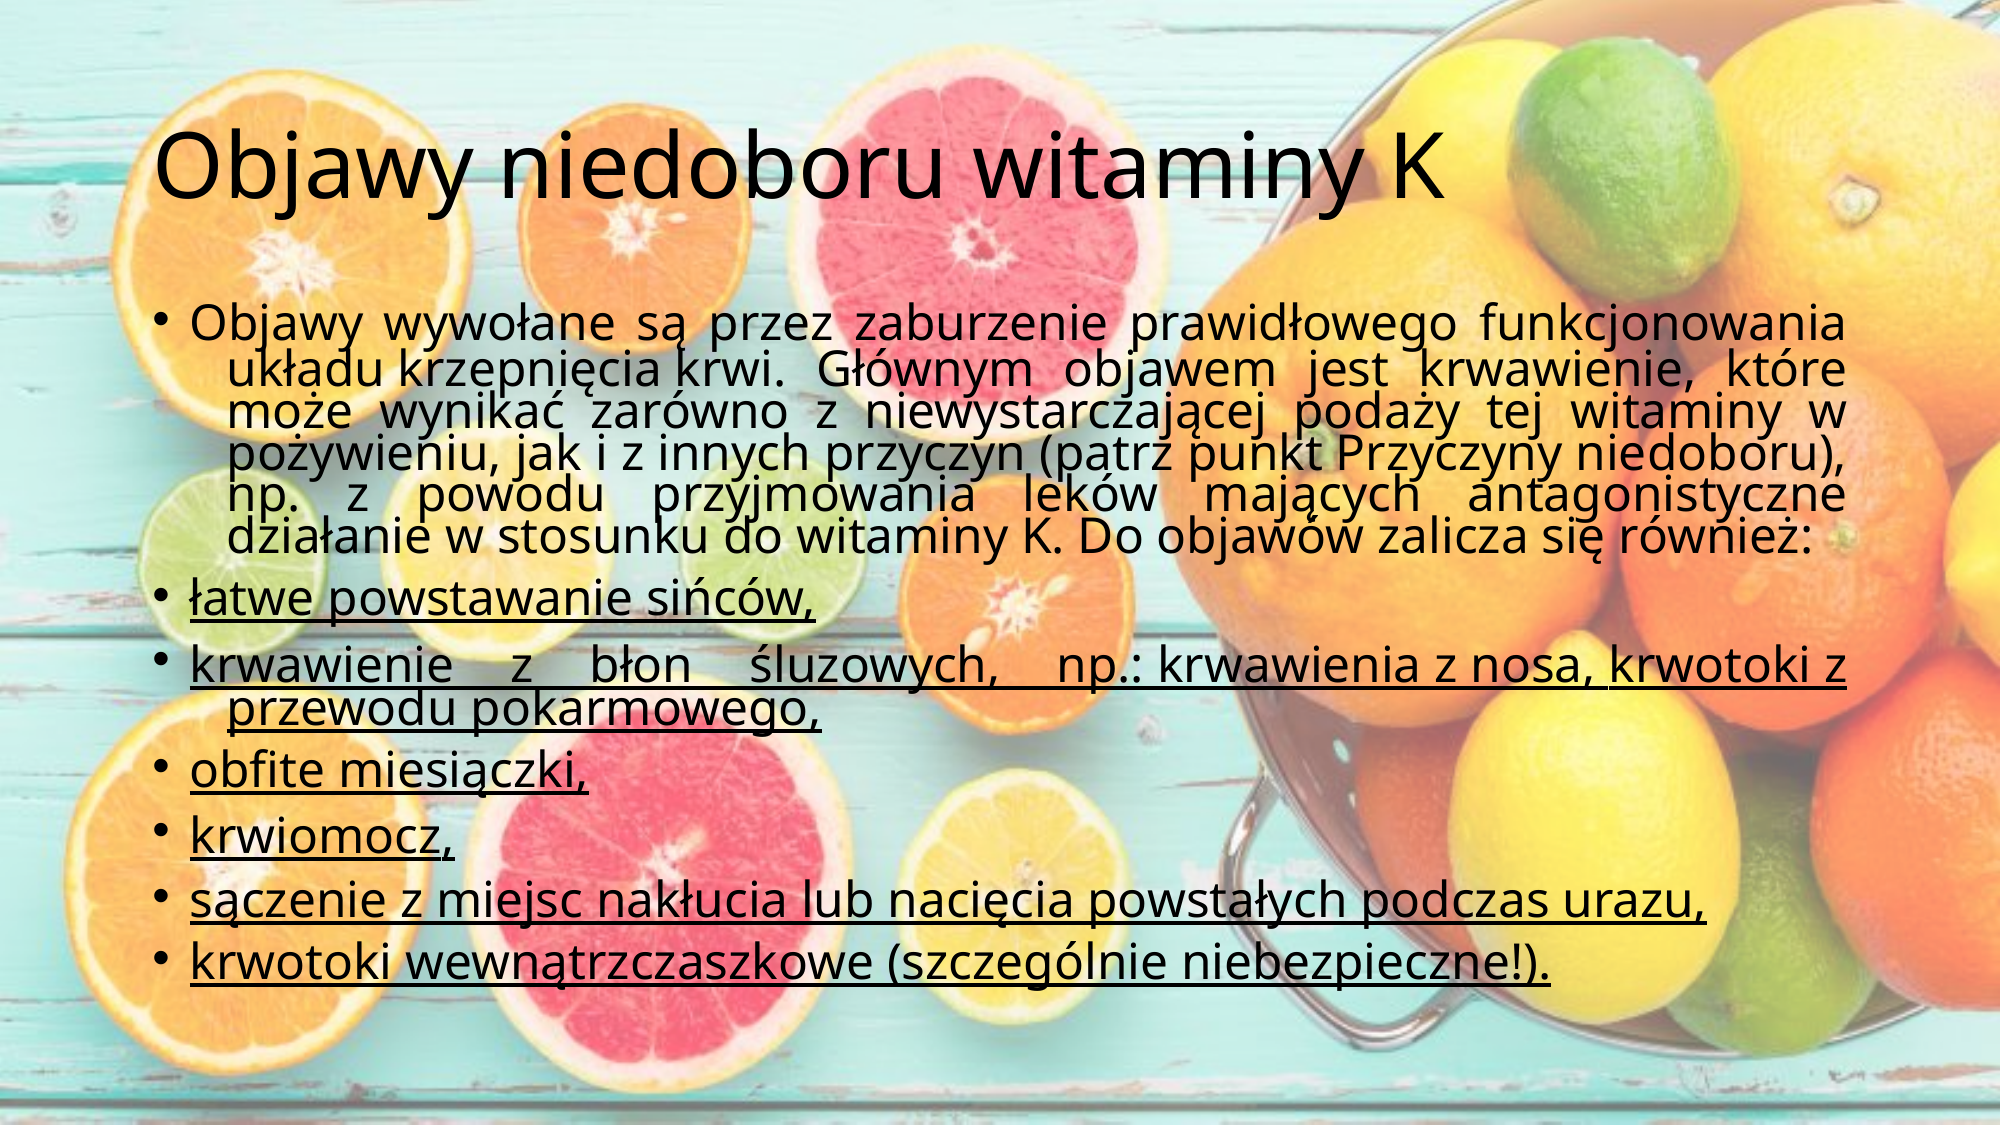

# Objawy niedoboru witaminy K
Objawy wywołane są przez zaburzenie prawidłowego funkcjonowania układu krzepnięcia krwi. Głównym objawem jest krwawienie, które może wynikać zarówno z niewystarczającej podaży tej witaminy w pożywieniu, jak i z innych przyczyn (patrz punkt Przyczyny niedoboru), np. z powodu przyjmowania leków mających antagonistyczne działanie w stosunku do witaminy K. Do objawów zalicza się również:
łatwe powstawanie sińców,
krwawienie z błon śluzowych, np.: krwawienia z nosa, krwotoki z przewodu pokarmowego,
obfite miesiączki,
krwiomocz,
sączenie z miejsc nakłucia lub nacięcia powstałych podczas urazu,
krwotoki wewnątrzczaszkowe (szczególnie niebezpieczne!).